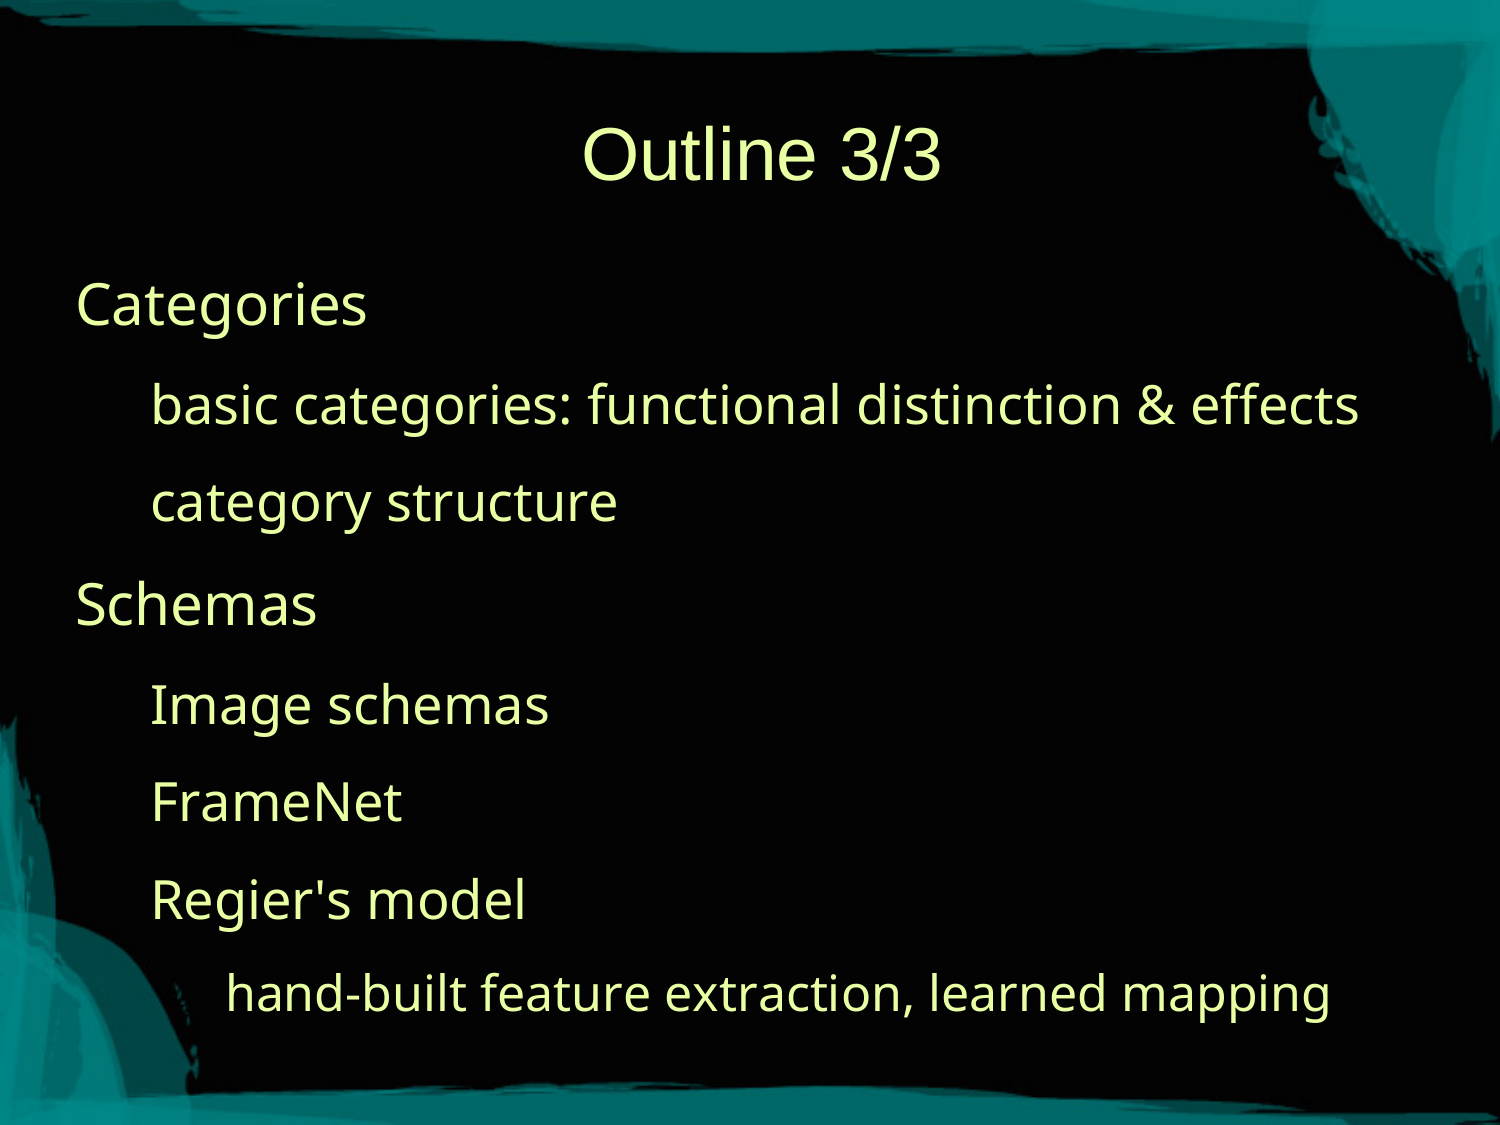

# Outline 3/3
Categories
basic categories: functional distinction & effects
category structure
Schemas
Image schemas
FrameNet
Regier's model
hand-built feature extraction, learned mapping